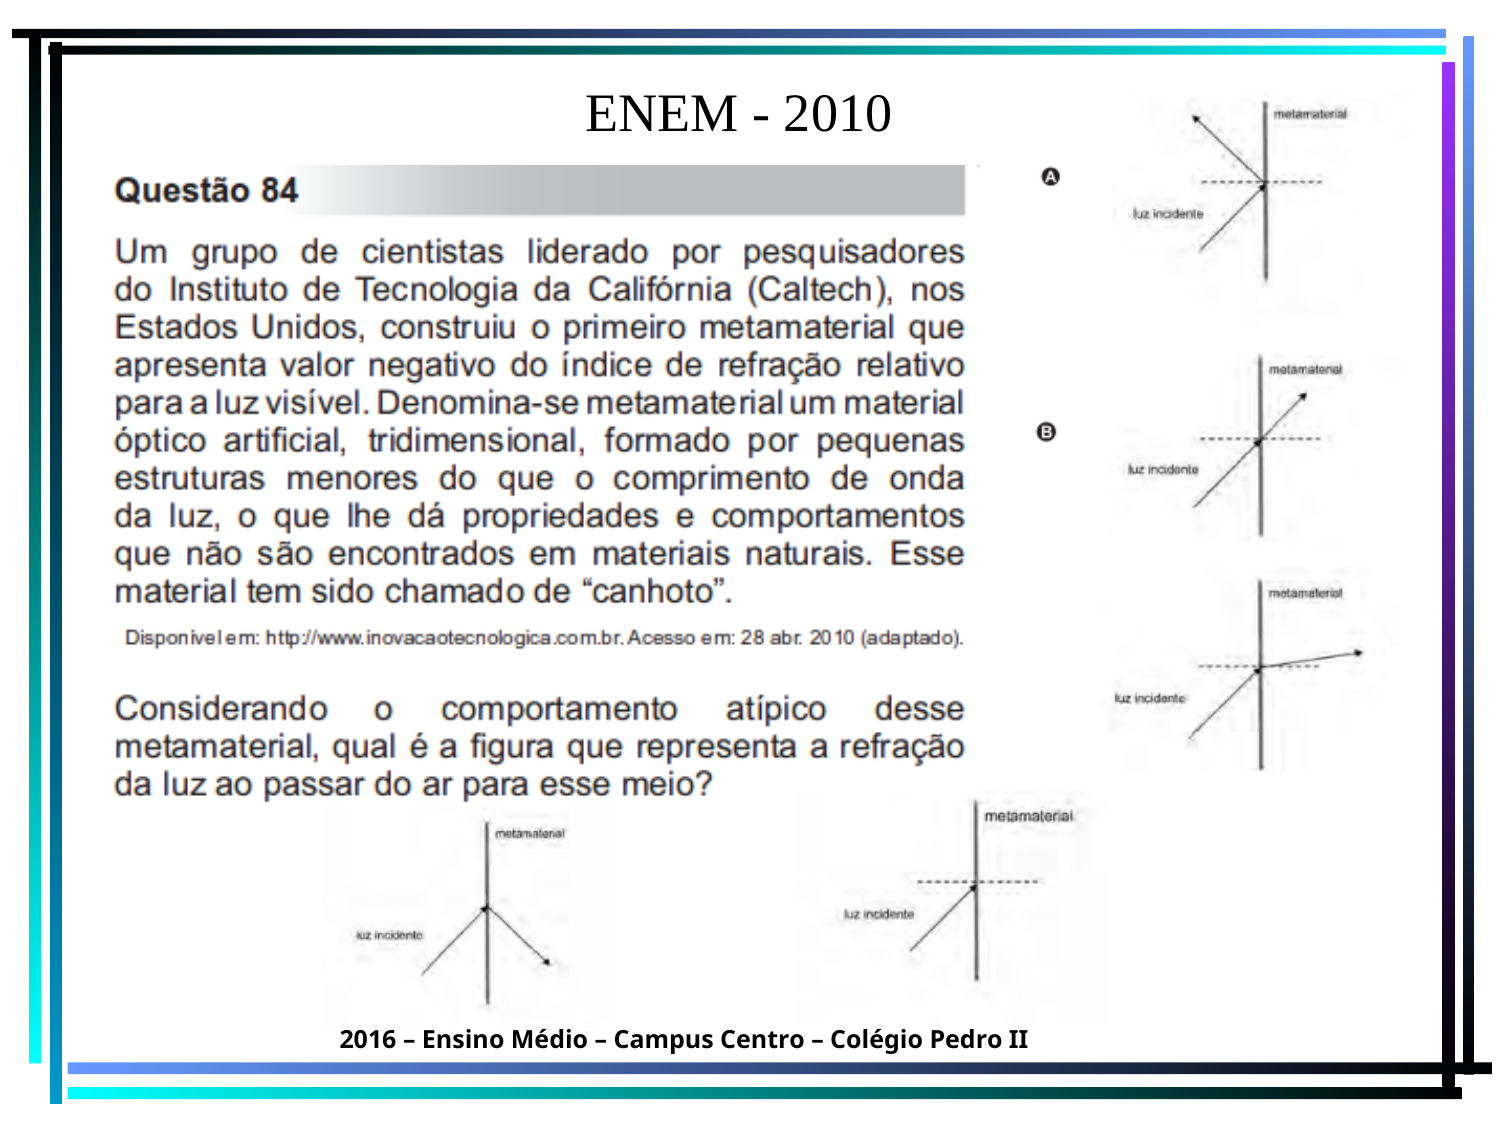

# ENEM - 2010
2016 – Ensino Médio – Campus Centro – Colégio Pedro II